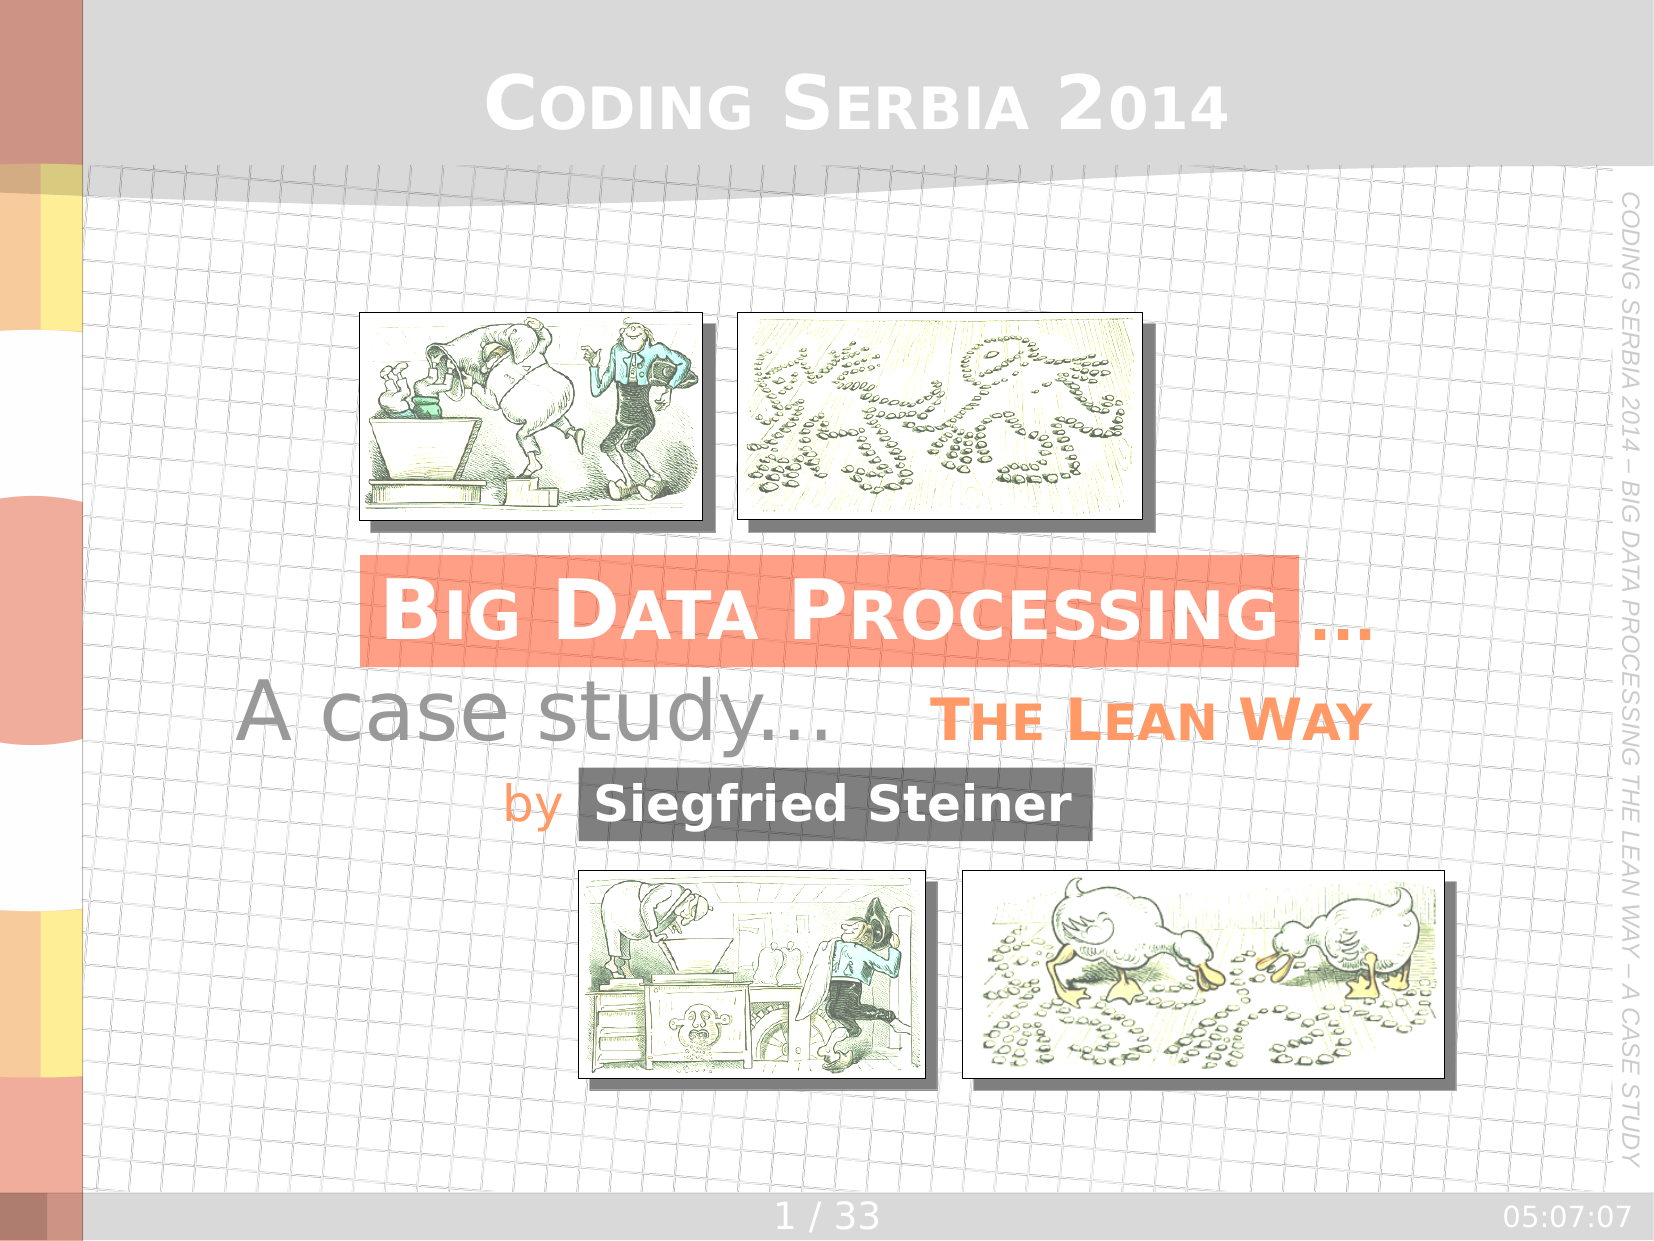

# CODING SERBIA 2014
...
BIG DATA PROCESSING
A case study...
THE LEAN WAY
by
Siegfried Steiner